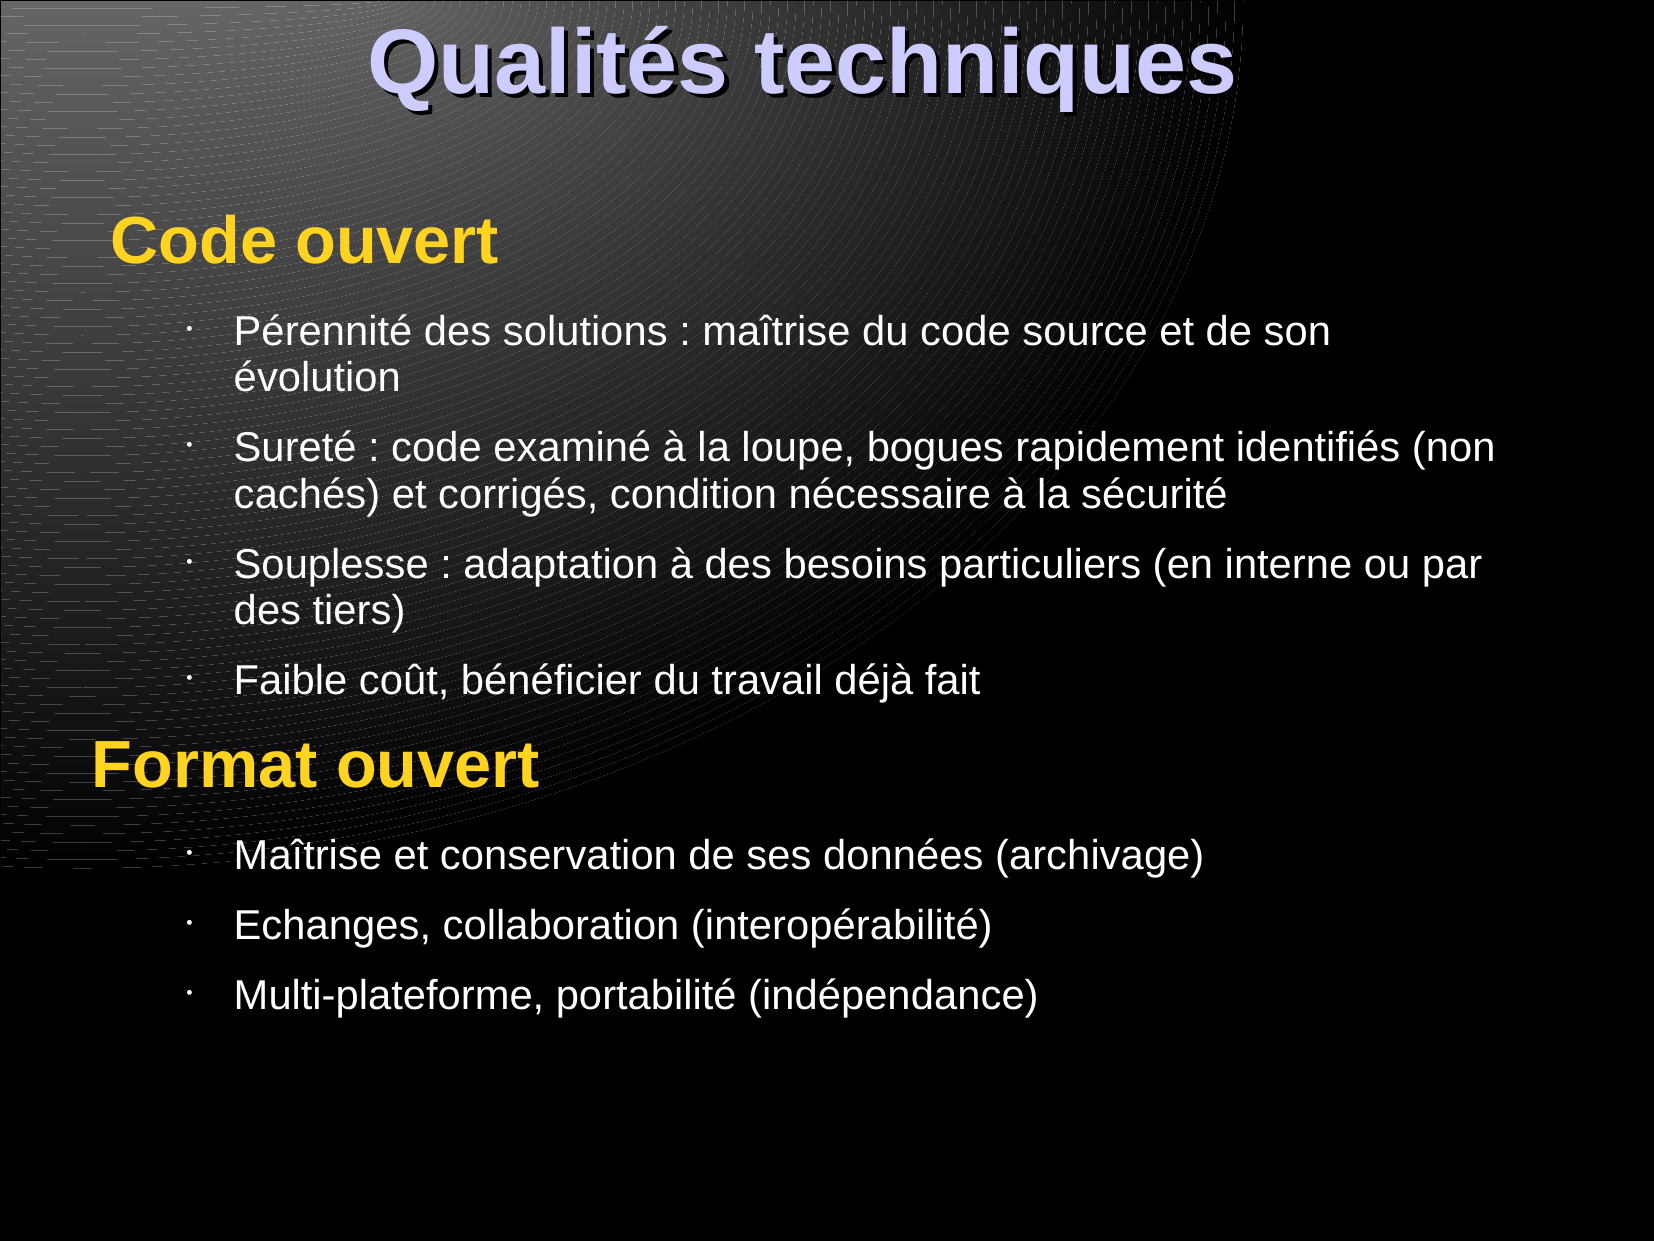

# Qualités techniques
 Code ouvert
Pérennité des solutions : maîtrise du code source et de son évolution
Sureté : code examiné à la loupe, bogues rapidement identifiés (non cachés) et corrigés, condition nécessaire à la sécurité
Souplesse : adaptation à des besoins particuliers (en interne ou par des tiers)
Faible coût, bénéficier du travail déjà fait
Format ouvert
Maîtrise et conservation de ses données (archivage)
Echanges, collaboration (interopérabilité)
Multi-plateforme, portabilité (indépendance)